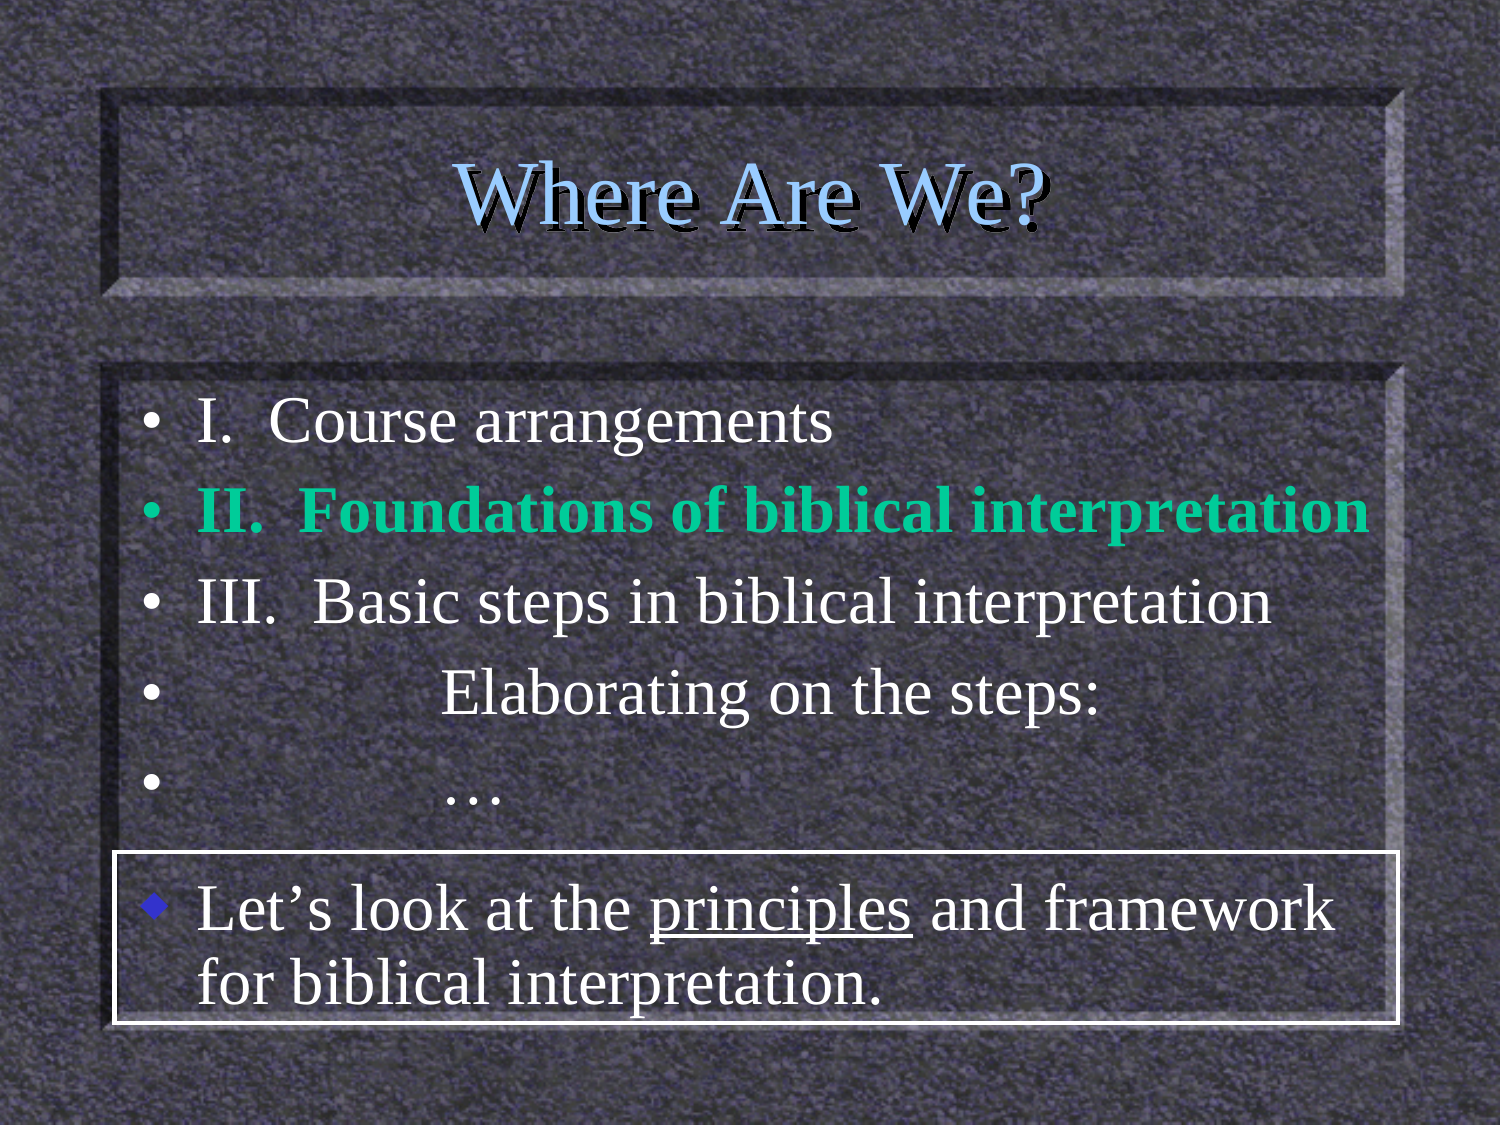

# Where Are We?
I. Course arrangements
II. Foundations of biblical interpretation
III. Basic steps in biblical interpretation
		Elaborating on the steps:
		…
Let’s look at the principles and framework for biblical interpretation.